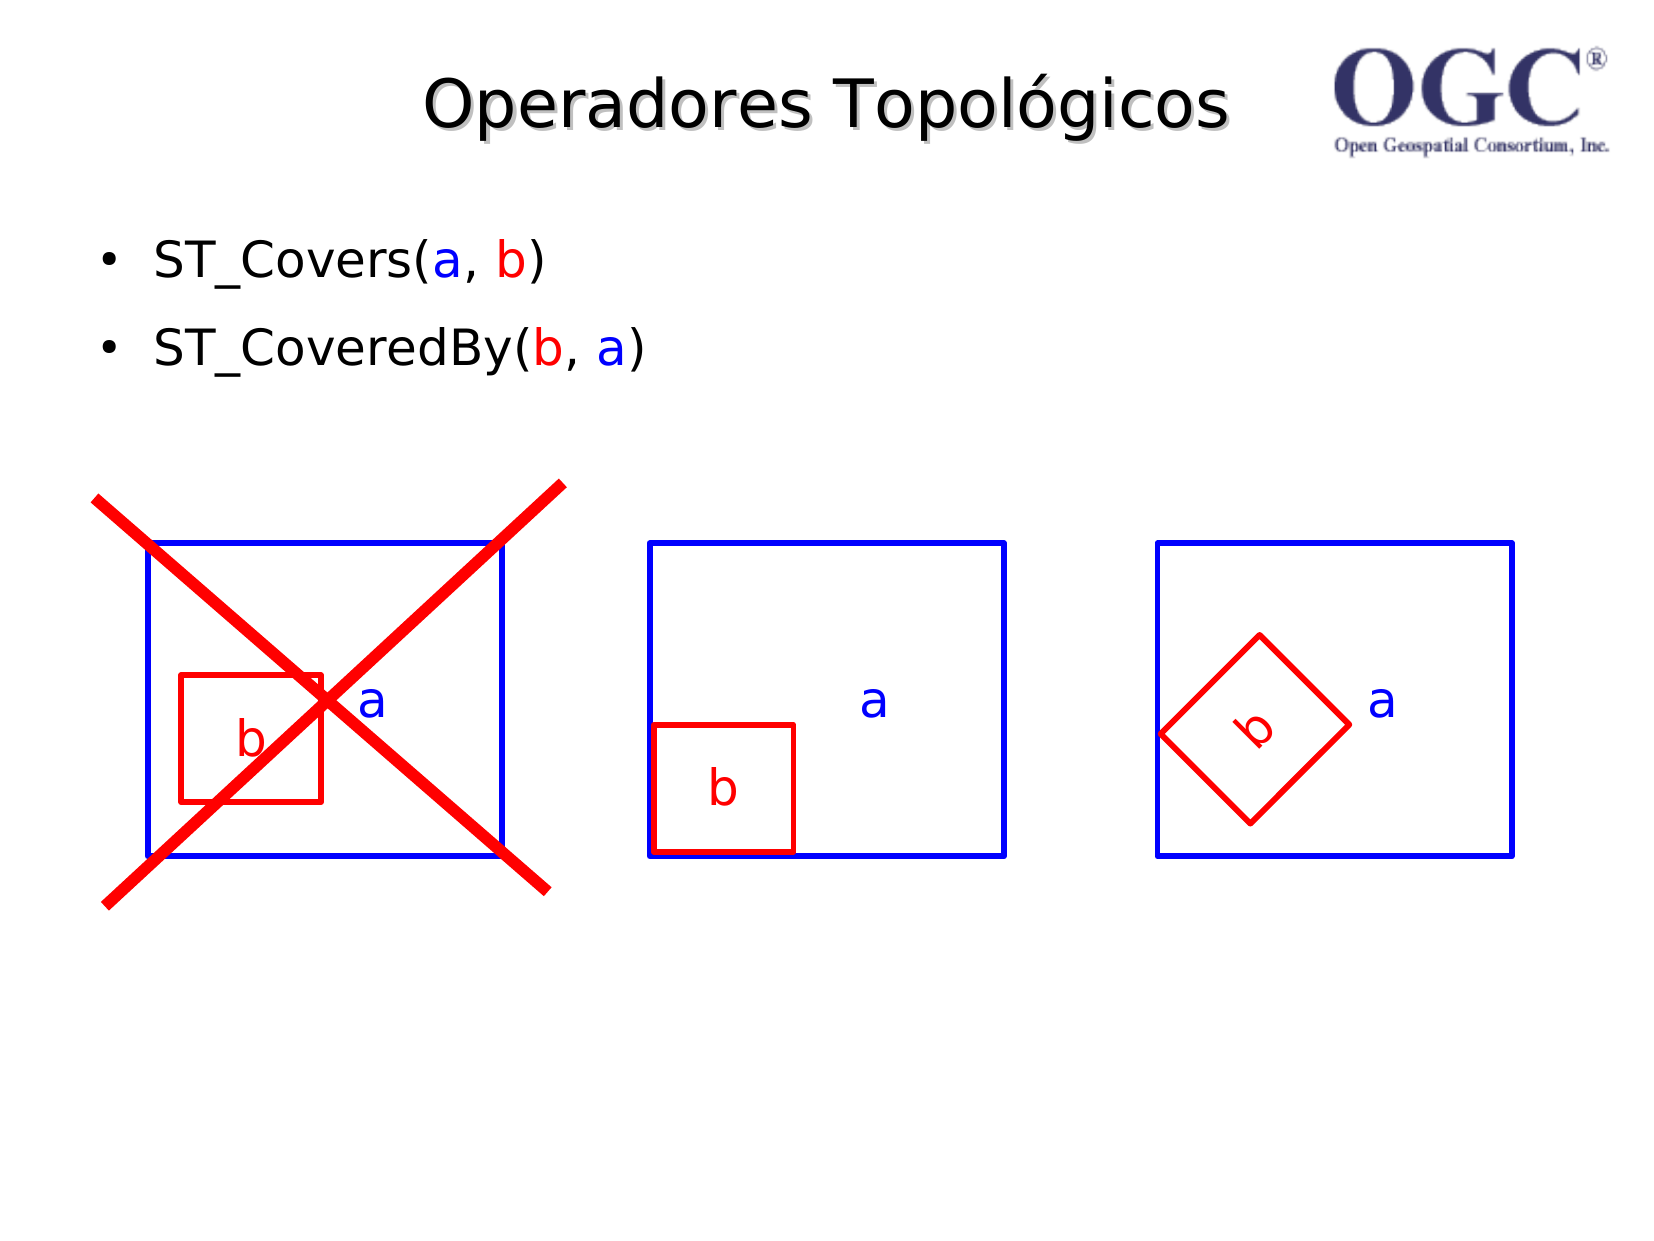

# Operadores Topológicos
ST_Covers(a, b)
ST_CoveredBy(b, a)
 a
b
 a
b
 a
b